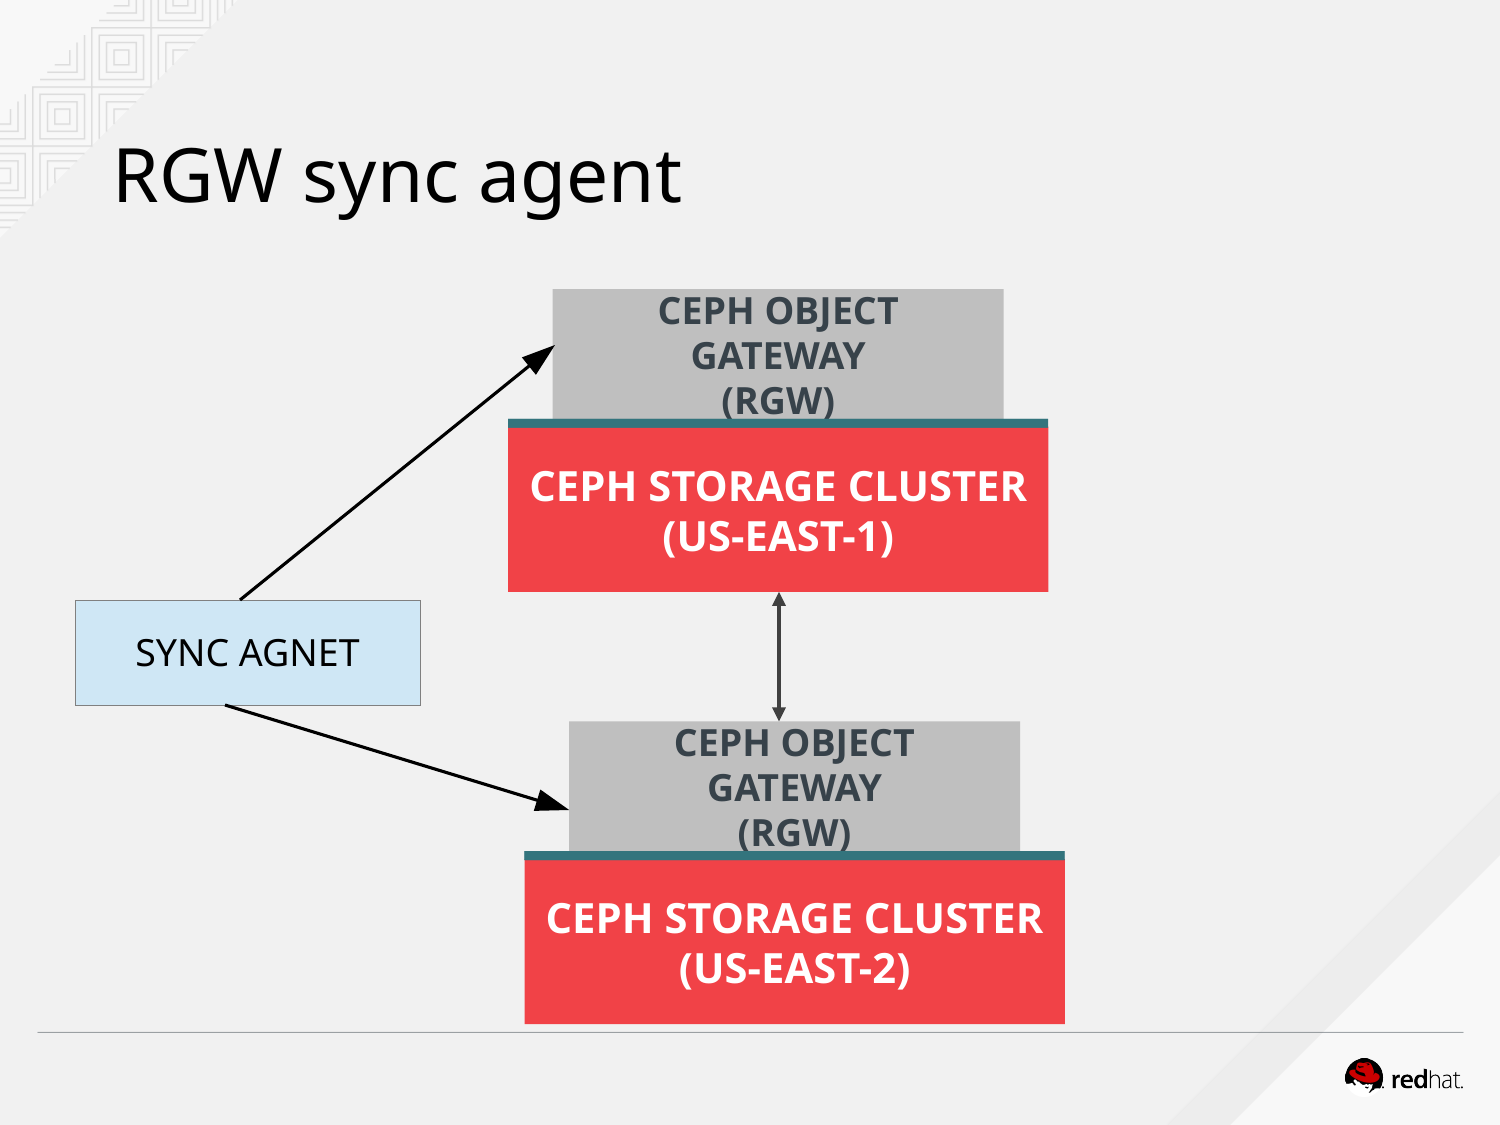

# RGW sync agent
CEPH OBJECT GATEWAY
(RGW)
CEPH STORAGE CLUSTER
(US-EAST-1)
SYNC AGNET
CEPH OBJECT GATEWAY
(RGW)
CEPH STORAGE CLUSTER
(US-EAST-2)